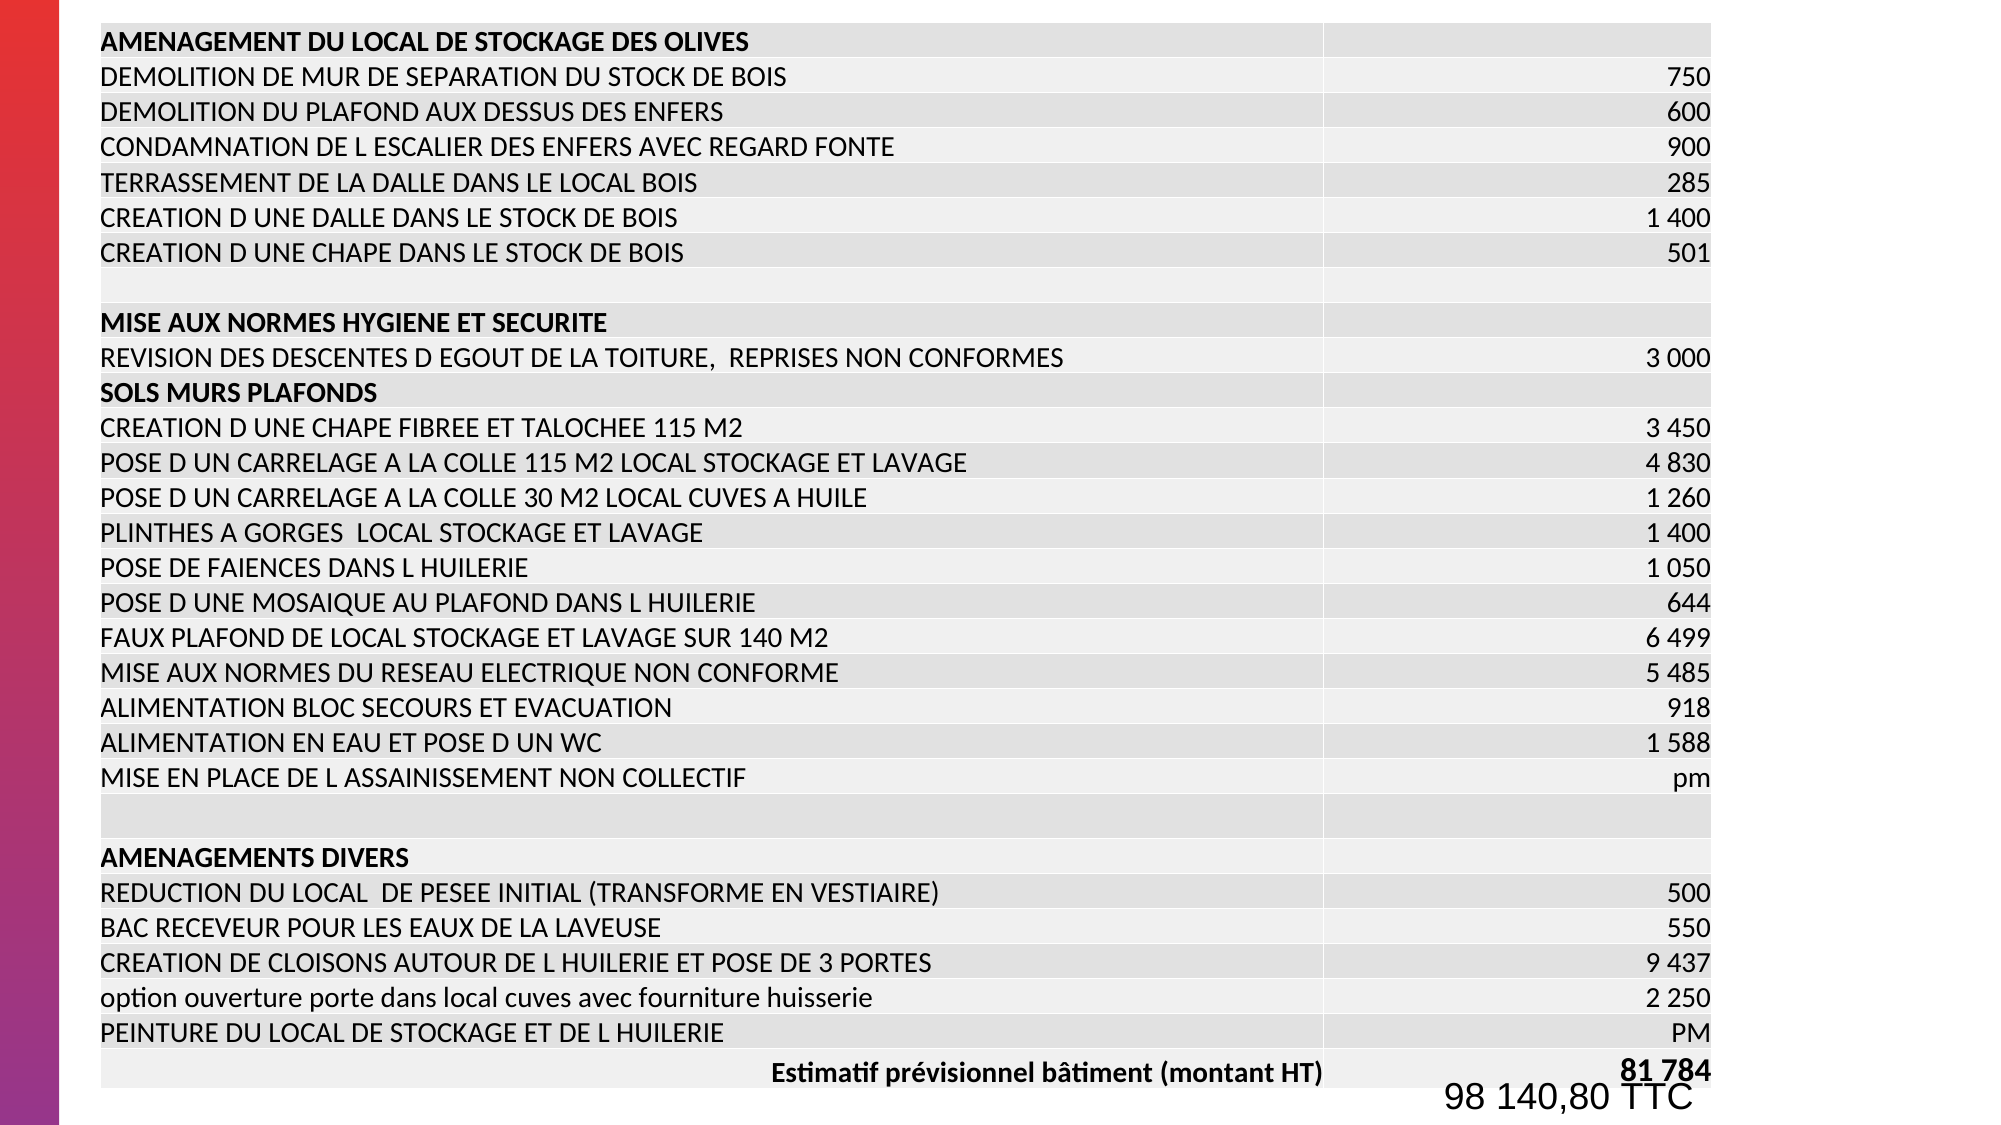

| AMENAGEMENT DU LOCAL DE STOCKAGE DES OLIVES | |
| --- | --- |
| DEMOLITION DE MUR DE SEPARATION DU STOCK DE BOIS | 750 |
| DEMOLITION DU PLAFOND AUX DESSUS DES ENFERS | 600 |
| CONDAMNATION DE L ESCALIER DES ENFERS AVEC REGARD FONTE | 900 |
| TERRASSEMENT DE LA DALLE DANS LE LOCAL BOIS | 285 |
| CREATION D UNE DALLE DANS LE STOCK DE BOIS | 1 400 |
| CREATION D UNE CHAPE DANS LE STOCK DE BOIS | 501 |
| | |
| MISE AUX NORMES HYGIENE ET SECURITE | |
| REVISION DES DESCENTES D EGOUT DE LA TOITURE, REPRISES NON CONFORMES | 3 000 |
| SOLS MURS PLAFONDS | |
| CREATION D UNE CHAPE FIBREE ET TALOCHEE 115 M2 | 3 450 |
| POSE D UN CARRELAGE A LA COLLE 115 M2 LOCAL STOCKAGE ET LAVAGE | 4 830 |
| POSE D UN CARRELAGE A LA COLLE 30 M2 LOCAL CUVES A HUILE | 1 260 |
| PLINTHES A GORGES LOCAL STOCKAGE ET LAVAGE | 1 400 |
| POSE DE FAIENCES DANS L HUILERIE | 1 050 |
| POSE D UNE MOSAIQUE AU PLAFOND DANS L HUILERIE | 644 |
| FAUX PLAFOND DE LOCAL STOCKAGE ET LAVAGE SUR 140 M2 | 6 499 |
| MISE AUX NORMES DU RESEAU ELECTRIQUE NON CONFORME | 5 485 |
| ALIMENTATION BLOC SECOURS ET EVACUATION | 918 |
| ALIMENTATION EN EAU ET POSE D UN WC | 1 588 |
| MISE EN PLACE DE L ASSAINISSEMENT NON COLLECTIF | pm |
| | |
| AMENAGEMENTS DIVERS | |
| REDUCTION DU LOCAL DE PESEE INITIAL (TRANSFORME EN VESTIAIRE) | 500 |
| BAC RECEVEUR POUR LES EAUX DE LA LAVEUSE | 550 |
| CREATION DE CLOISONS AUTOUR DE L HUILERIE ET POSE DE 3 PORTES | 9 437 |
| option ouverture porte dans local cuves avec fourniture huisserie | 2 250 |
| PEINTURE DU LOCAL DE STOCKAGE ET DE L HUILERIE | PM |
| Estimatif prévisionnel bâtiment (montant HT) | 81 784 |
98 140,80 TTC